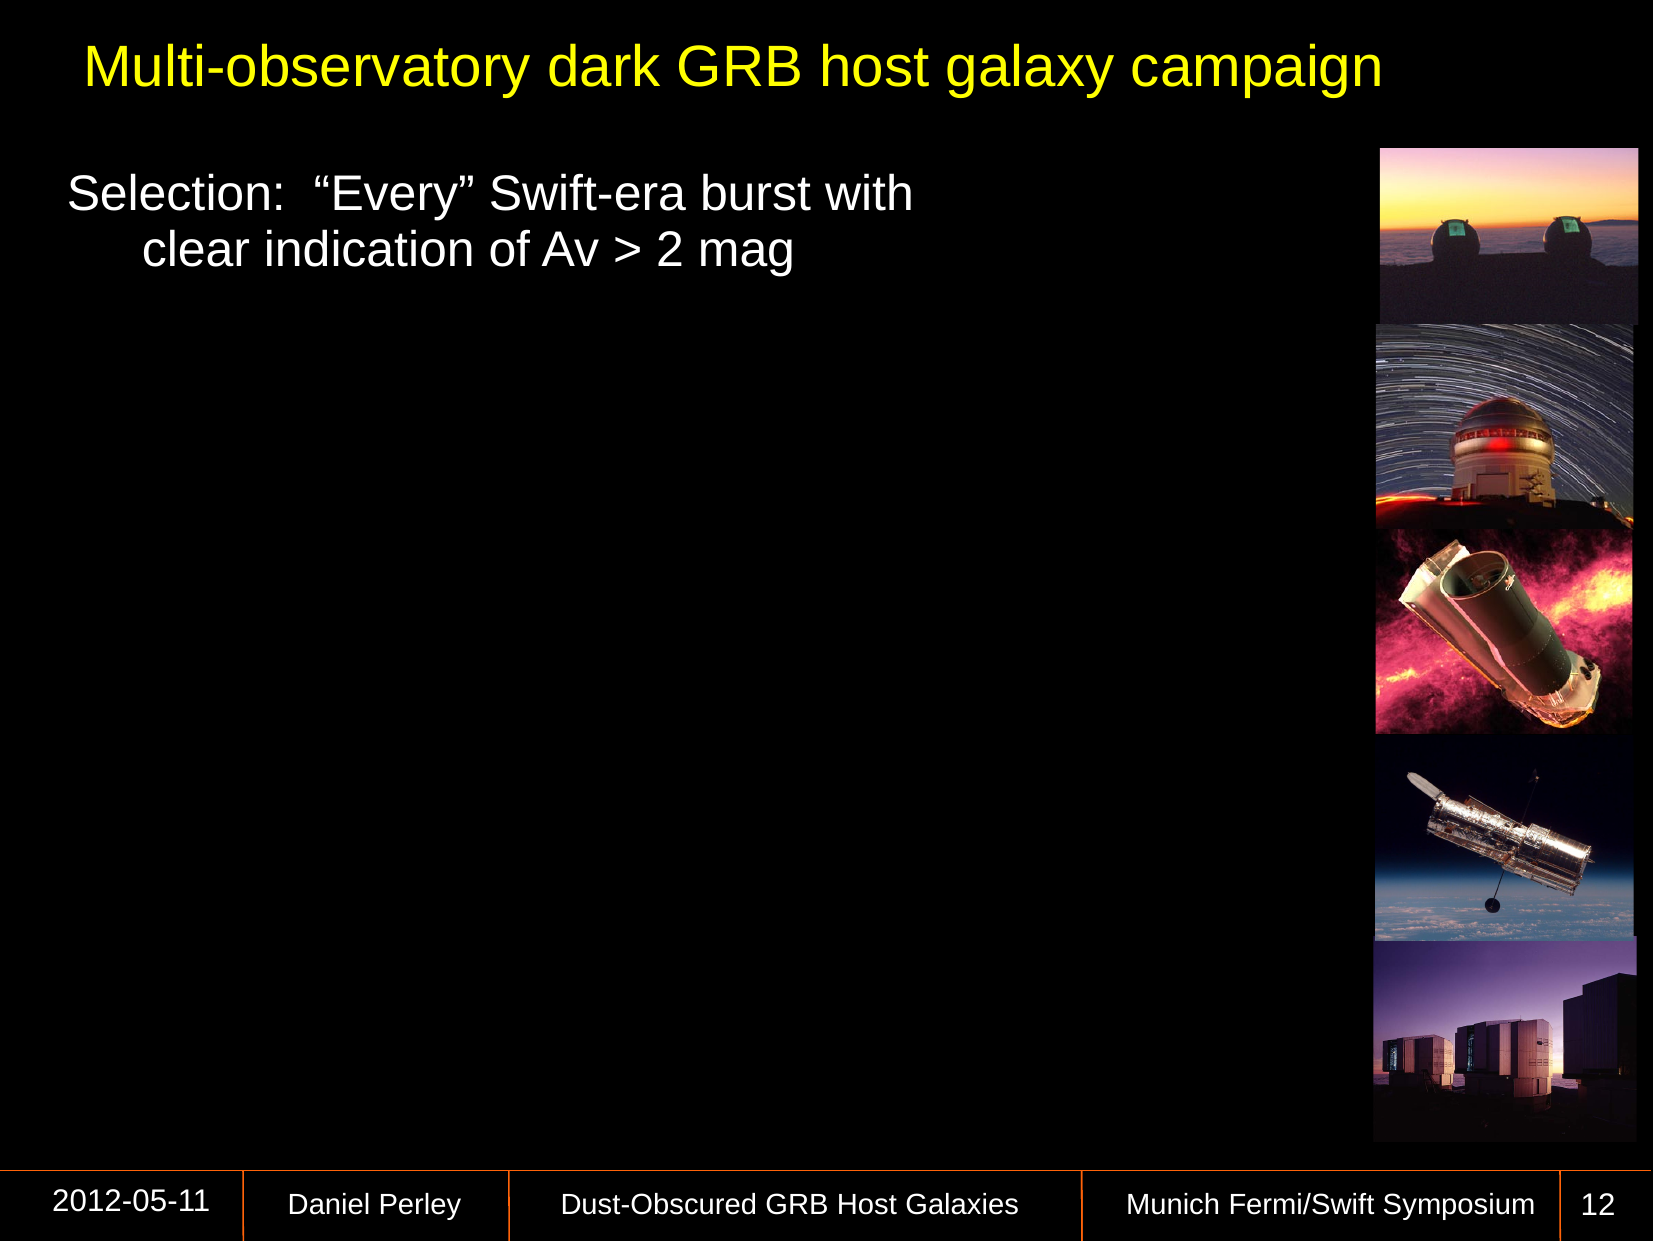

# Multi-observatory dark GRB host galaxy campaign
Selection: “Every” Swift-era burst with
	clear indication of Av > 2 mag
2012-05-11
12